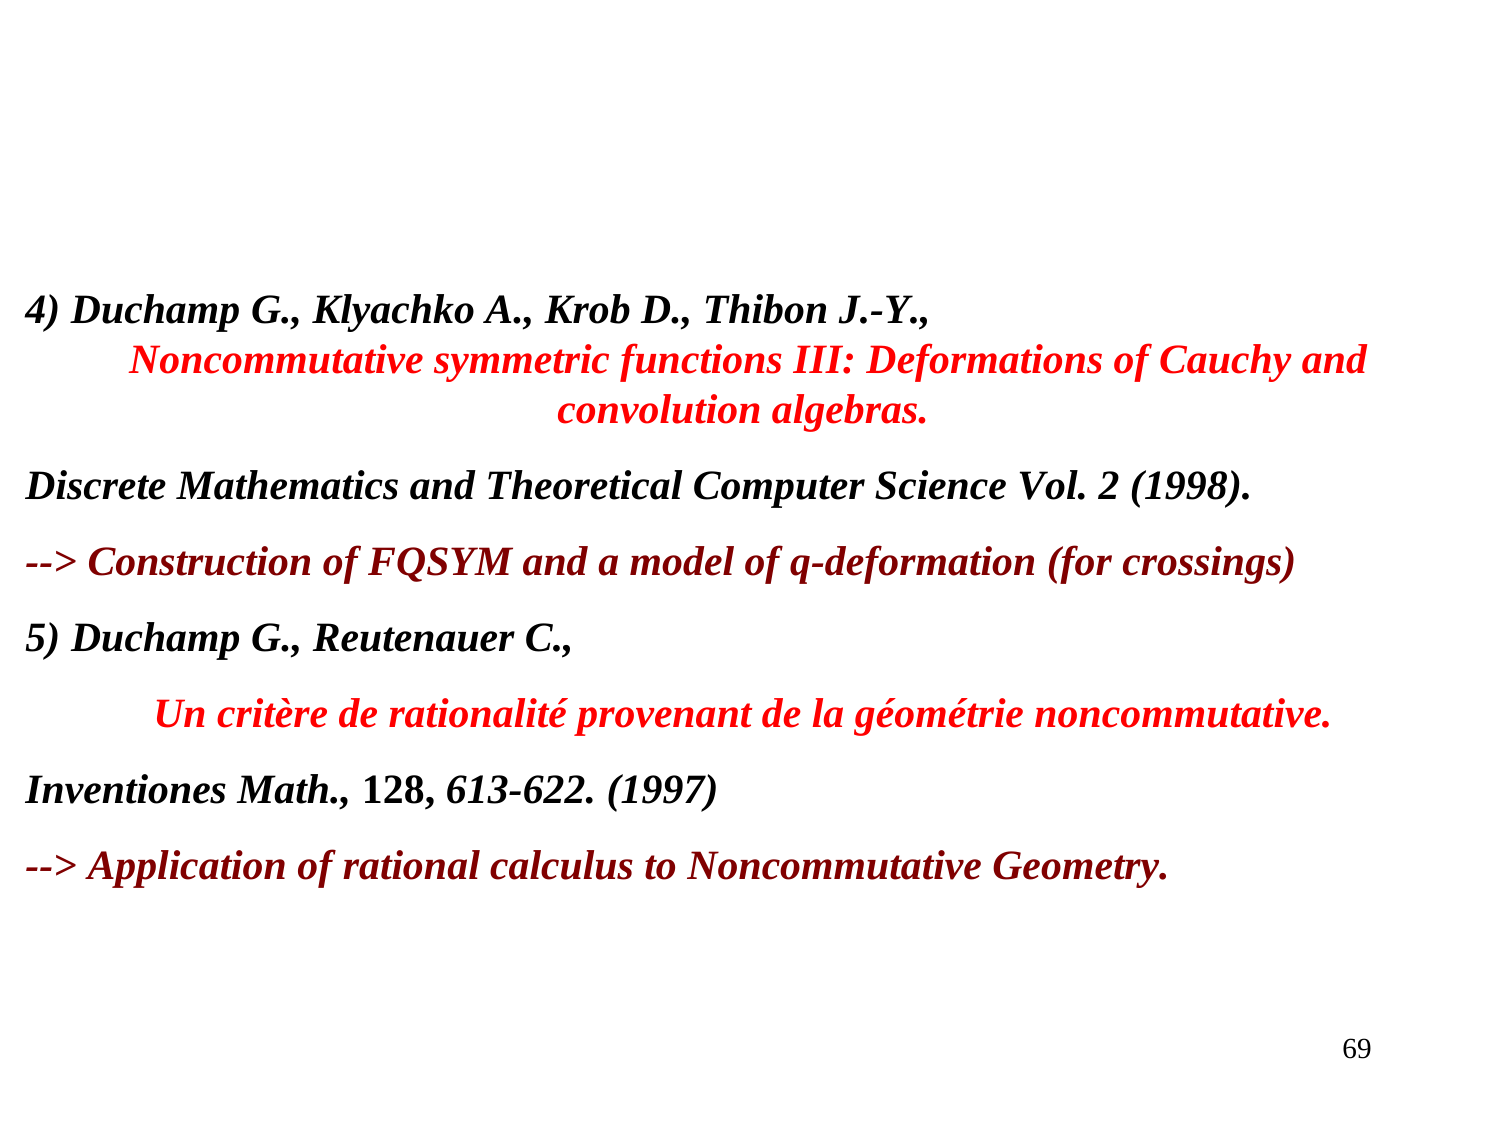

4) Duchamp G., Klyachko A., Krob D., Thibon J.-Y.,
Noncommutative symmetric functions III: Deformations of Cauchy and convolution algebras.
Discrete Mathematics and Theoretical Computer Science Vol. 2 (1998).
--> Construction of FQSYM and a model of q-deformation (for crossings)‏
5) Duchamp G., Reutenauer C.,
Un critère de rationalité provenant de la géométrie noncommutative.
Inventiones Math., 128, 613-622. (1997)‏
--> Application of rational calculus to Noncommutative Geometry.
69